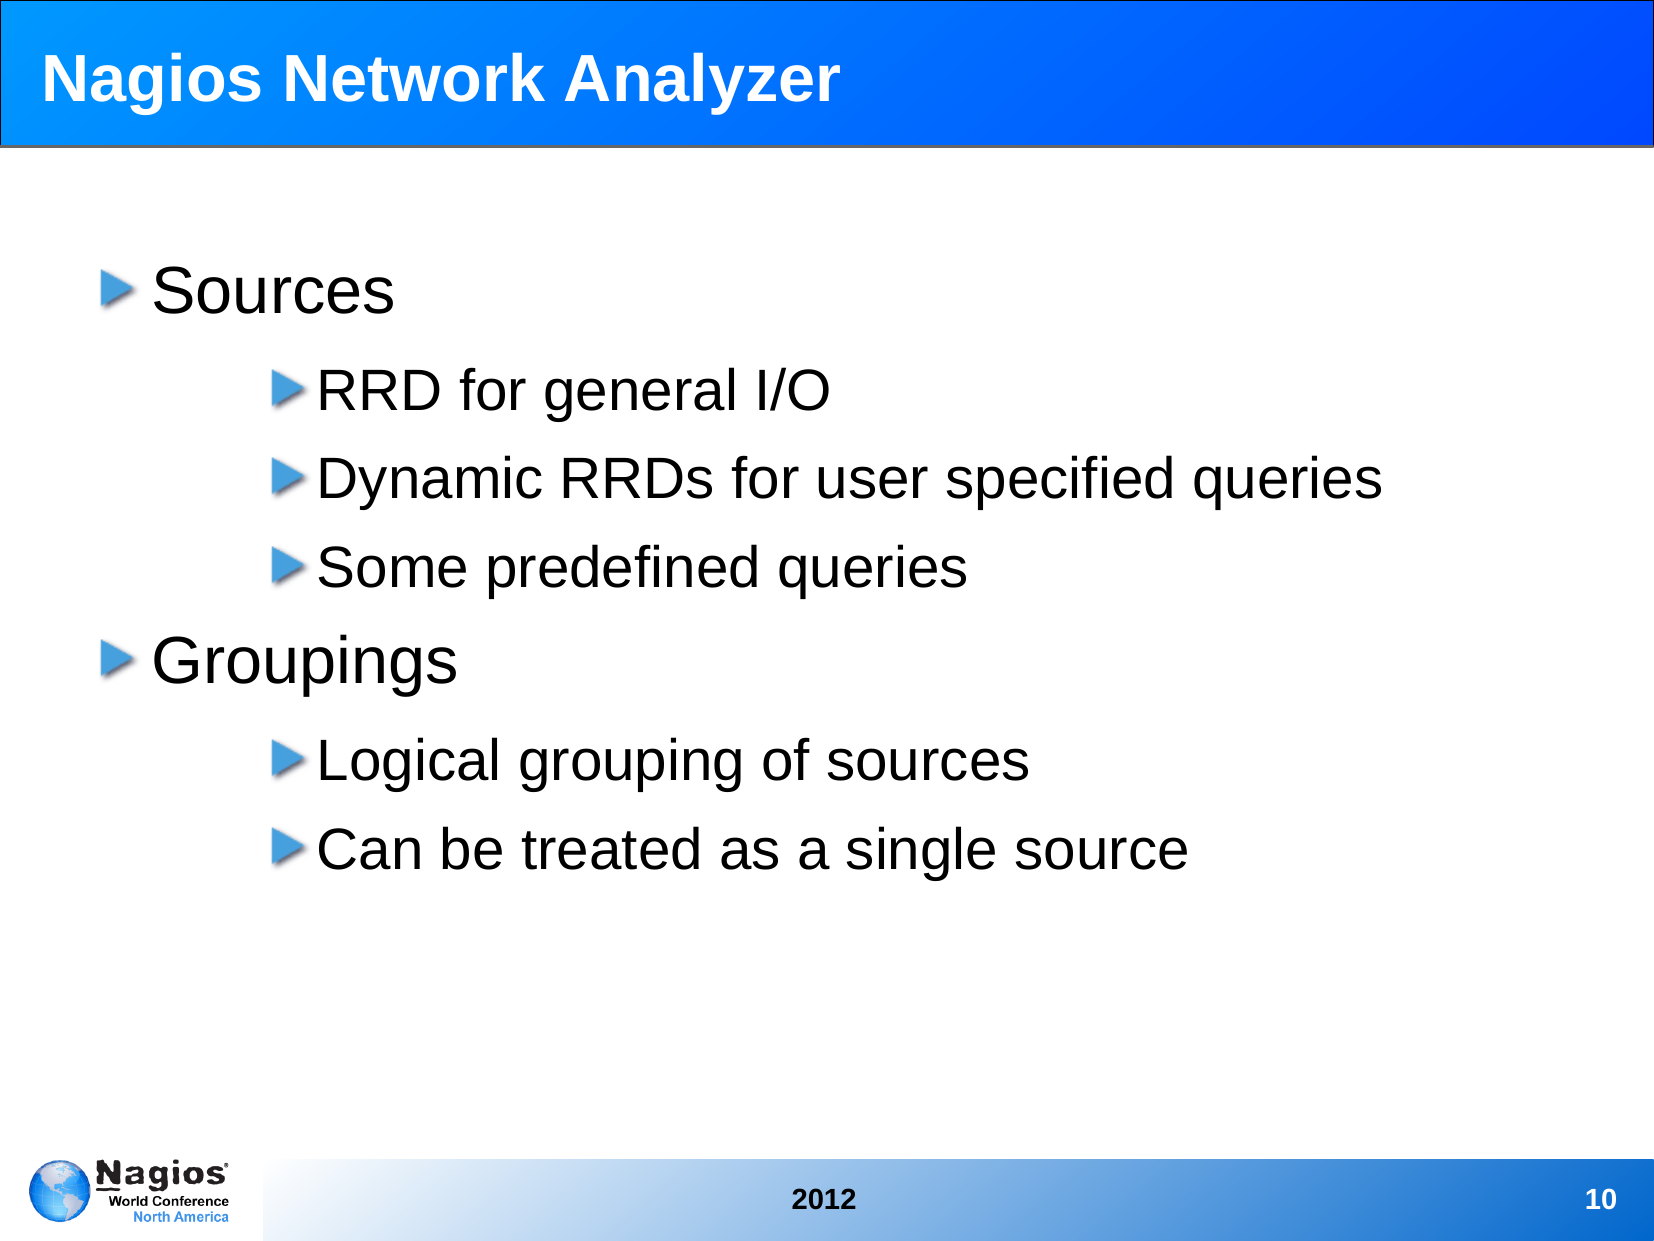

# Nagios Network Analyzer
Sources
RRD for general I/O
Dynamic RRDs for user specified queries
Some predefined queries
Groupings
Logical grouping of sources
Can be treated as a single source
2011
10